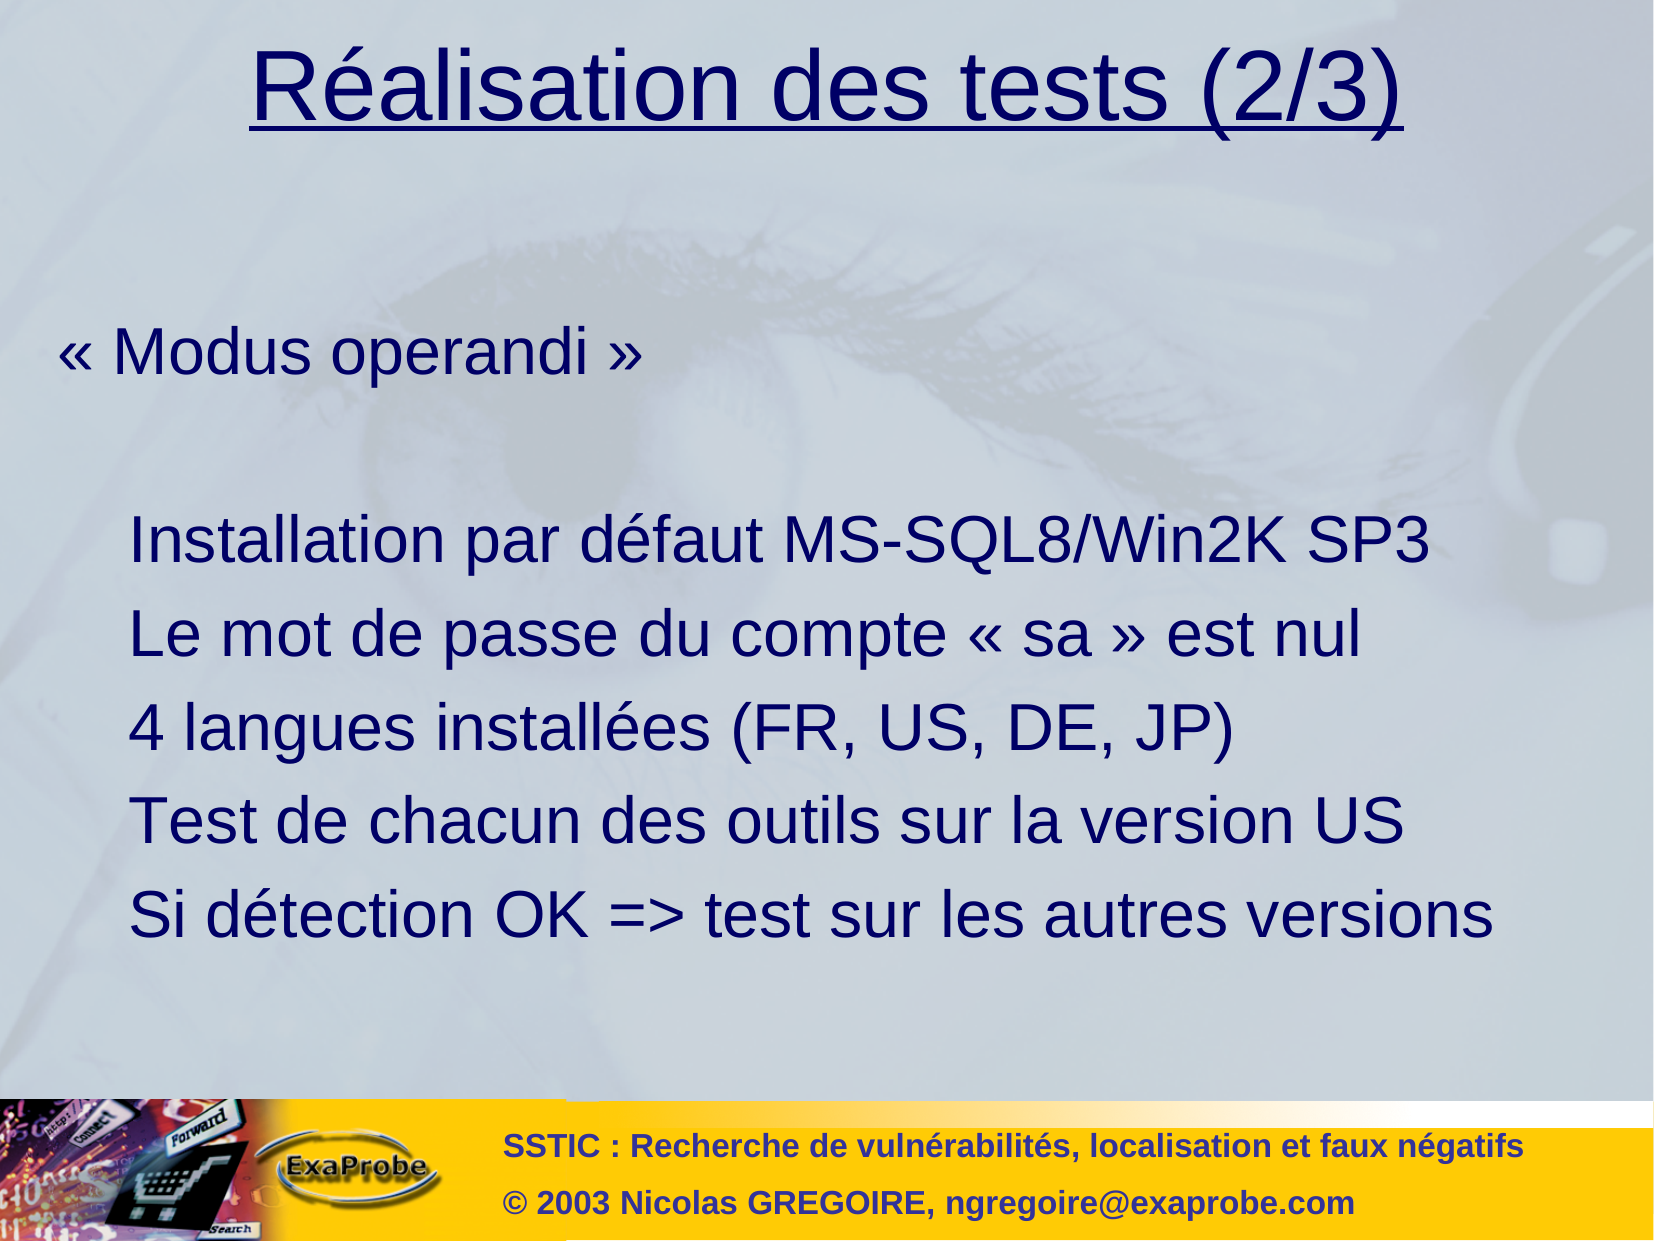

# Réalisation des tests (2/3)
 « Modus operandi »
 Installation par défaut MS-SQL8/Win2K SP3
 Le mot de passe du compte « sa » est nul
 4 langues installées (FR, US, DE, JP)
 Test de chacun des outils sur la version US
 Si détection OK => test sur les autres versions